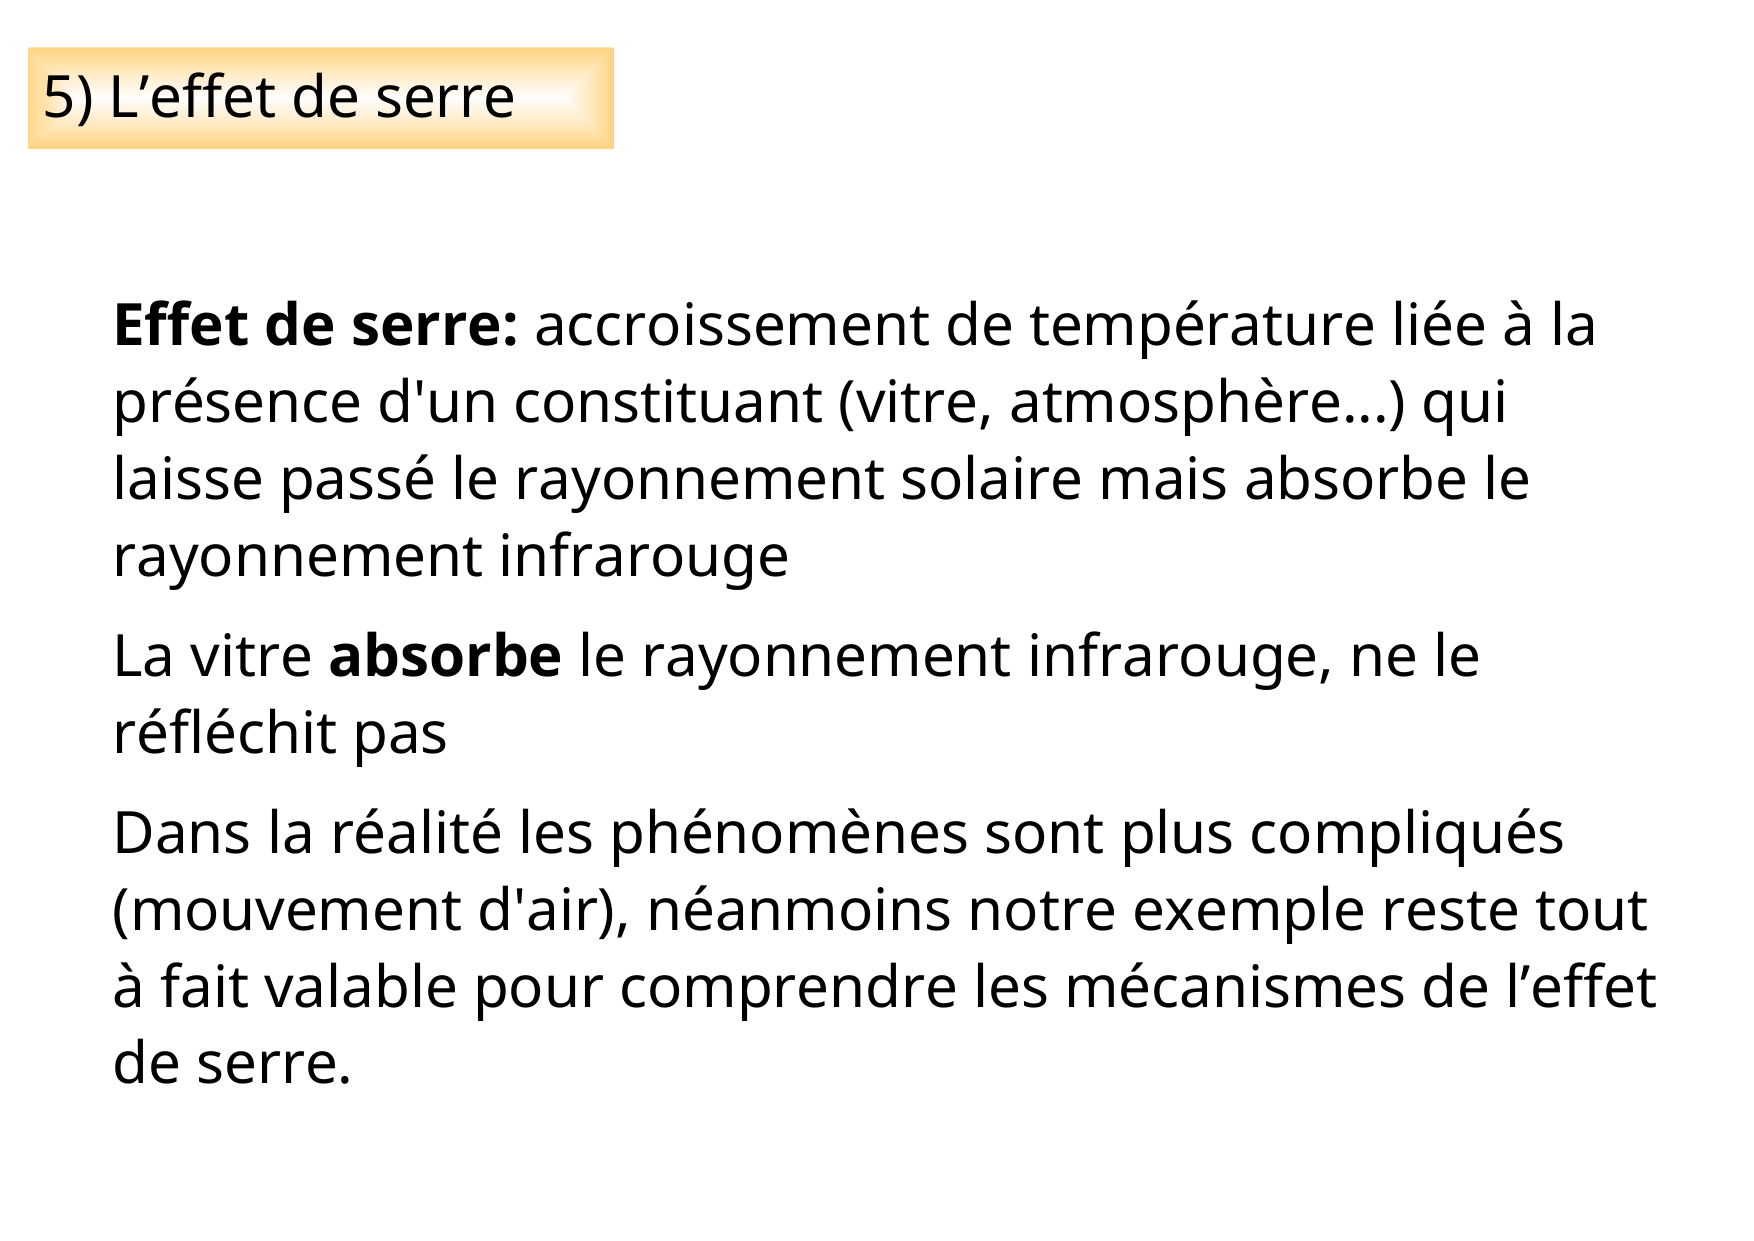

5) L’effet de serre
Effet de serre: accroissement de température liée à la présence d'un constituant (vitre, atmosphère...) qui laisse passé le rayonnement solaire mais absorbe le rayonnement infrarouge
La vitre absorbe le rayonnement infrarouge, ne le réfléchit pas
Dans la réalité les phénomènes sont plus compliqués (mouvement d'air), néanmoins notre exemple reste tout à fait valable pour comprendre les mécanismes de l’effet de serre.